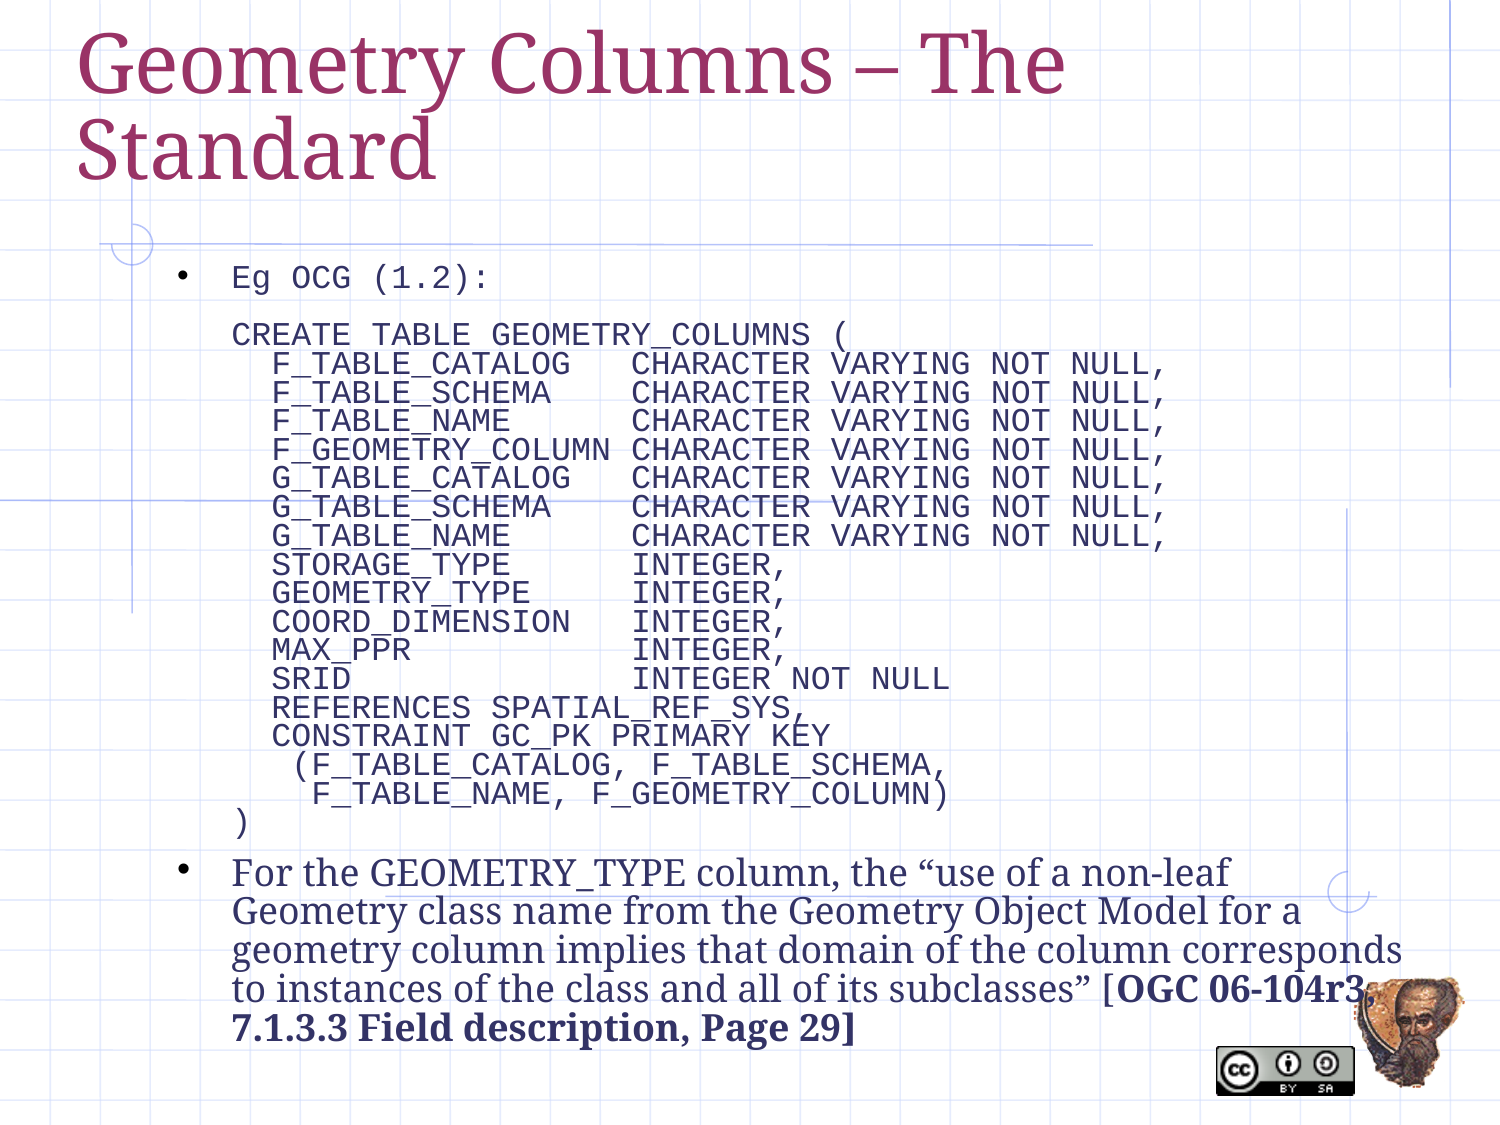

# Geometry Columns – The Standard
Eg OCG (1.2):
CREATE TABLE GEOMETRY_COLUMNS (
 F_TABLE_CATALOG CHARACTER VARYING NOT NULL,
 F_TABLE_SCHEMA CHARACTER VARYING NOT NULL,
 F_TABLE_NAME CHARACTER VARYING NOT NULL,
 F_GEOMETRY_COLUMN CHARACTER VARYING NOT NULL,
 G_TABLE_CATALOG CHARACTER VARYING NOT NULL,
 G_TABLE_SCHEMA CHARACTER VARYING NOT NULL,
 G_TABLE_NAME CHARACTER VARYING NOT NULL,
 STORAGE_TYPE INTEGER,
 GEOMETRY_TYPE INTEGER,
 COORD_DIMENSION INTEGER,
 MAX_PPR INTEGER,
 SRID INTEGER NOT NULL
 REFERENCES SPATIAL_REF_SYS,
 CONSTRAINT GC_PK PRIMARY KEY
 (F_TABLE_CATALOG, F_TABLE_SCHEMA,
 F_TABLE_NAME, F_GEOMETRY_COLUMN)
)
For the GEOMETRY_TYPE column, the “use of a non-leaf Geometry class name from the Geometry Object Model for a geometry column implies that domain of the column corresponds to instances of the class and all of its subclasses” [OGC 06-104r3, 7.1.3.3 Field description, Page 29]